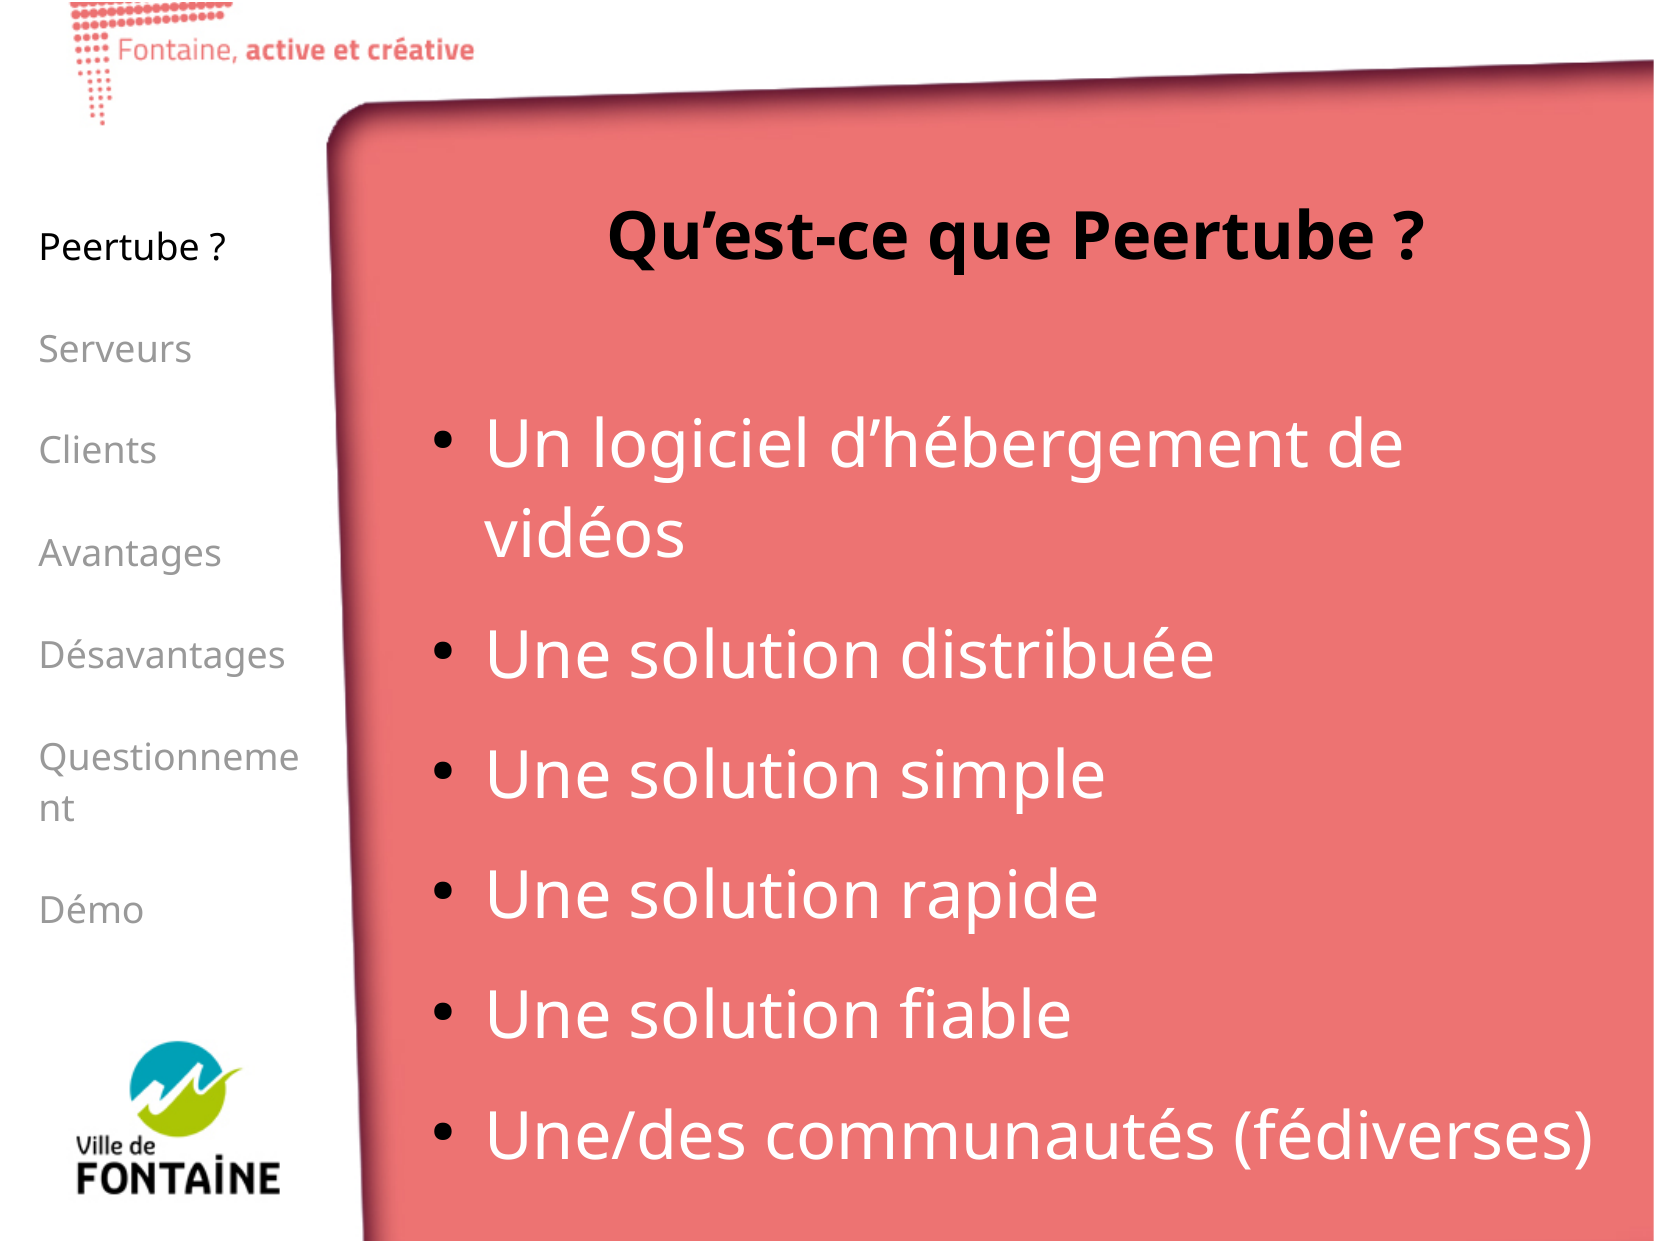

# Qu’est-ce que Peertube ?
Peertube ?
Serveurs
Clients
Avantages
Désavantages
Questionnement
Démo
Un logiciel d’hébergement de vidéos
Une solution distribuée
Une solution simple
Une solution rapide
Une solution fiable
Une/des communautés (fédiverses)